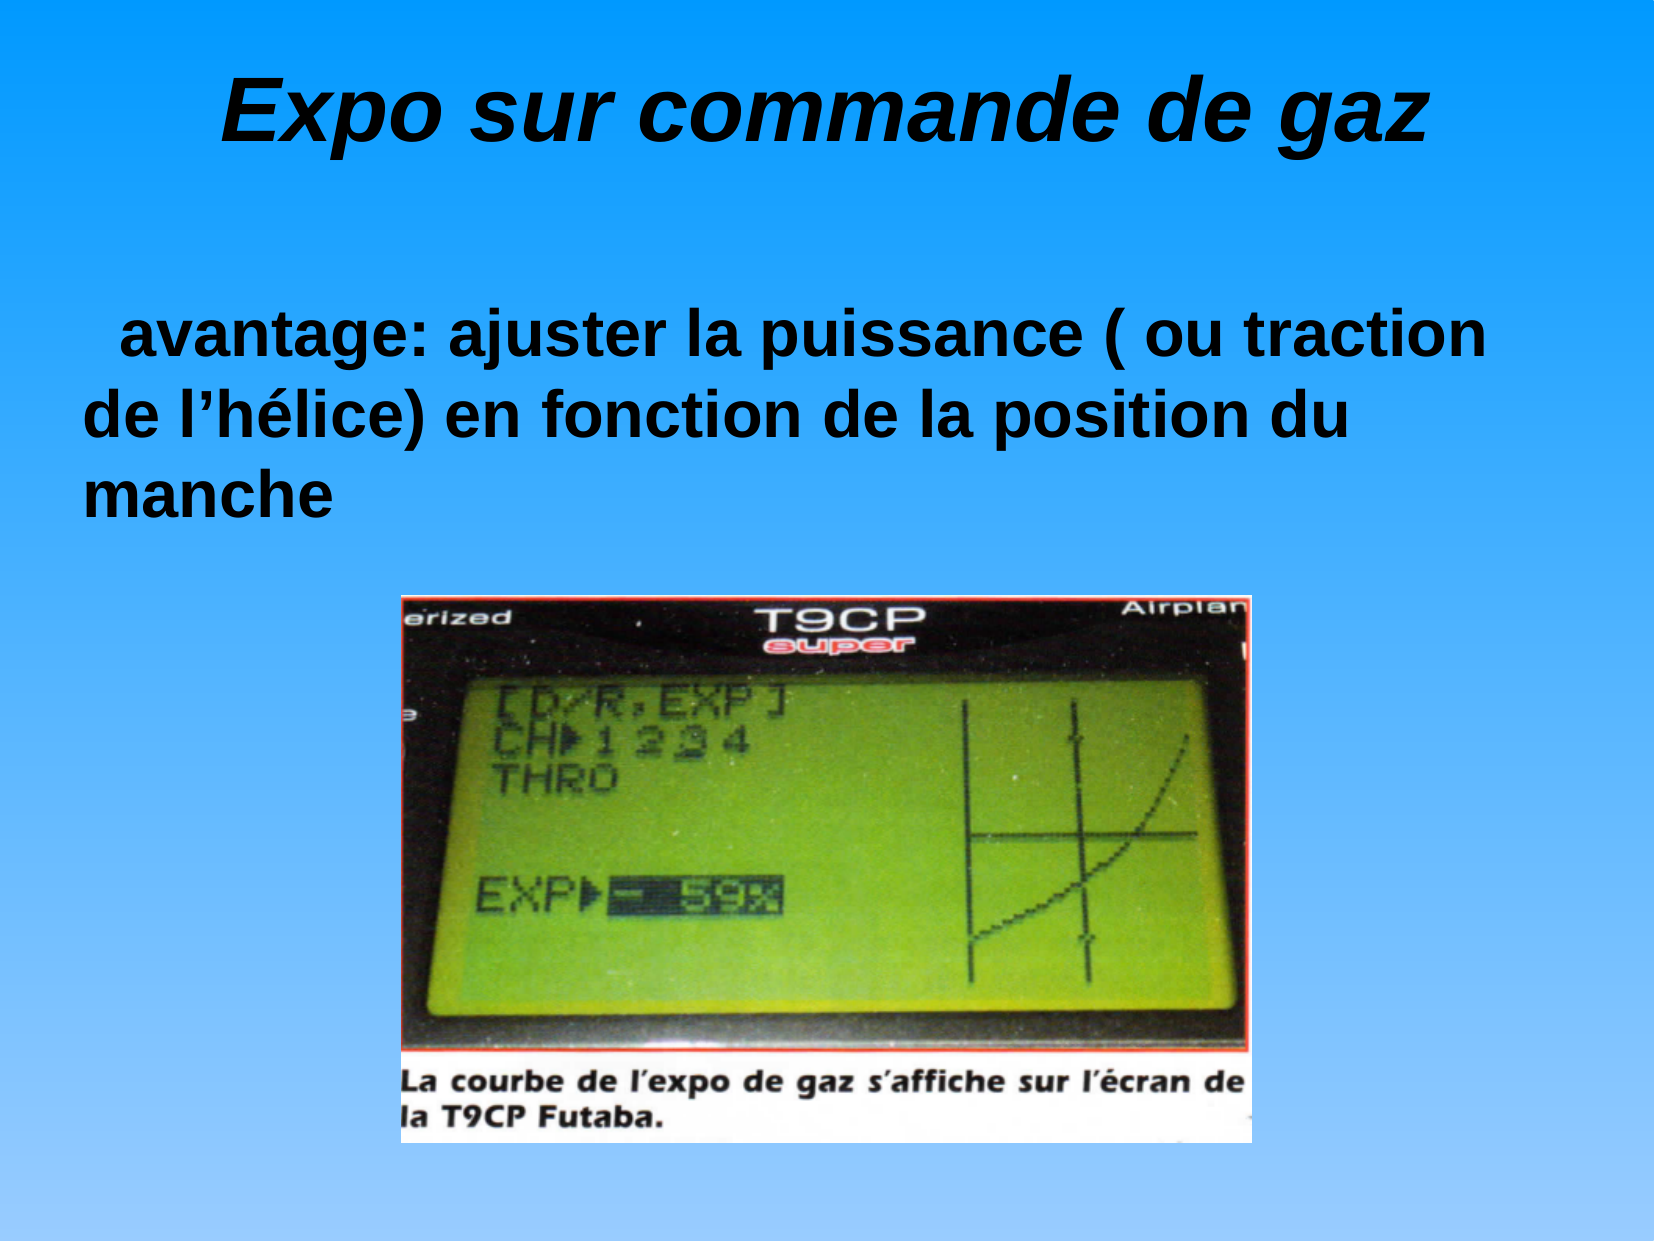

# Expo sur commande de gaz
 avantage: ajuster la puissance ( ou traction de l’hélice) en fonction de la position du manche